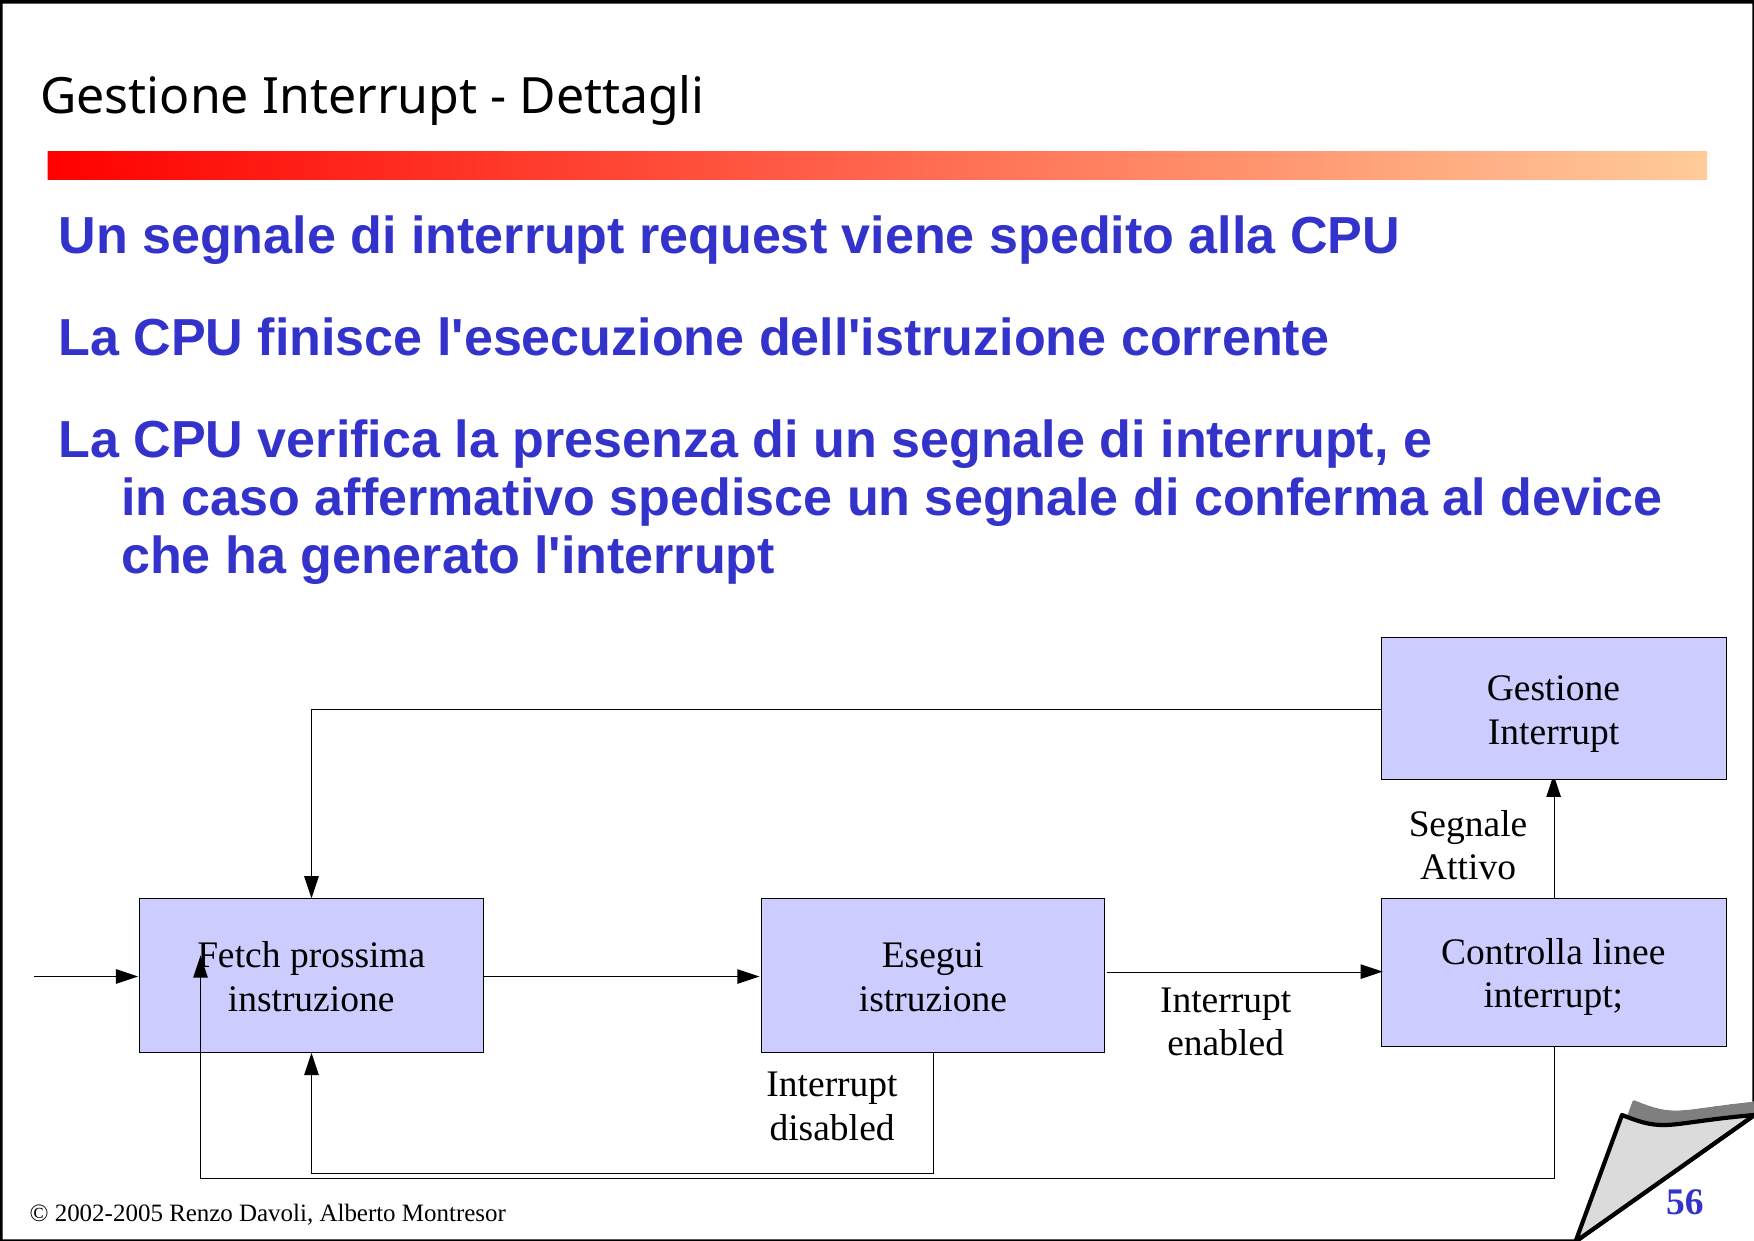

# Gestione Interrupt - Dettagli
Un segnale di interrupt request viene spedito alla CPU
La CPU finisce l'esecuzione dell'istruzione corrente
La CPU verifica la presenza di un segnale di interrupt, e
in caso affermativo spedisce un segnale di conferma al device che ha generato l'interrupt
Gestione
Interrupt
Gestione Interrupt
Segnale
Attivo
Fetch prossima
instruzione
Esegui
istruzione
Controlla linee
interrupt;
Interrupt
enabled
Interrupt
disabled